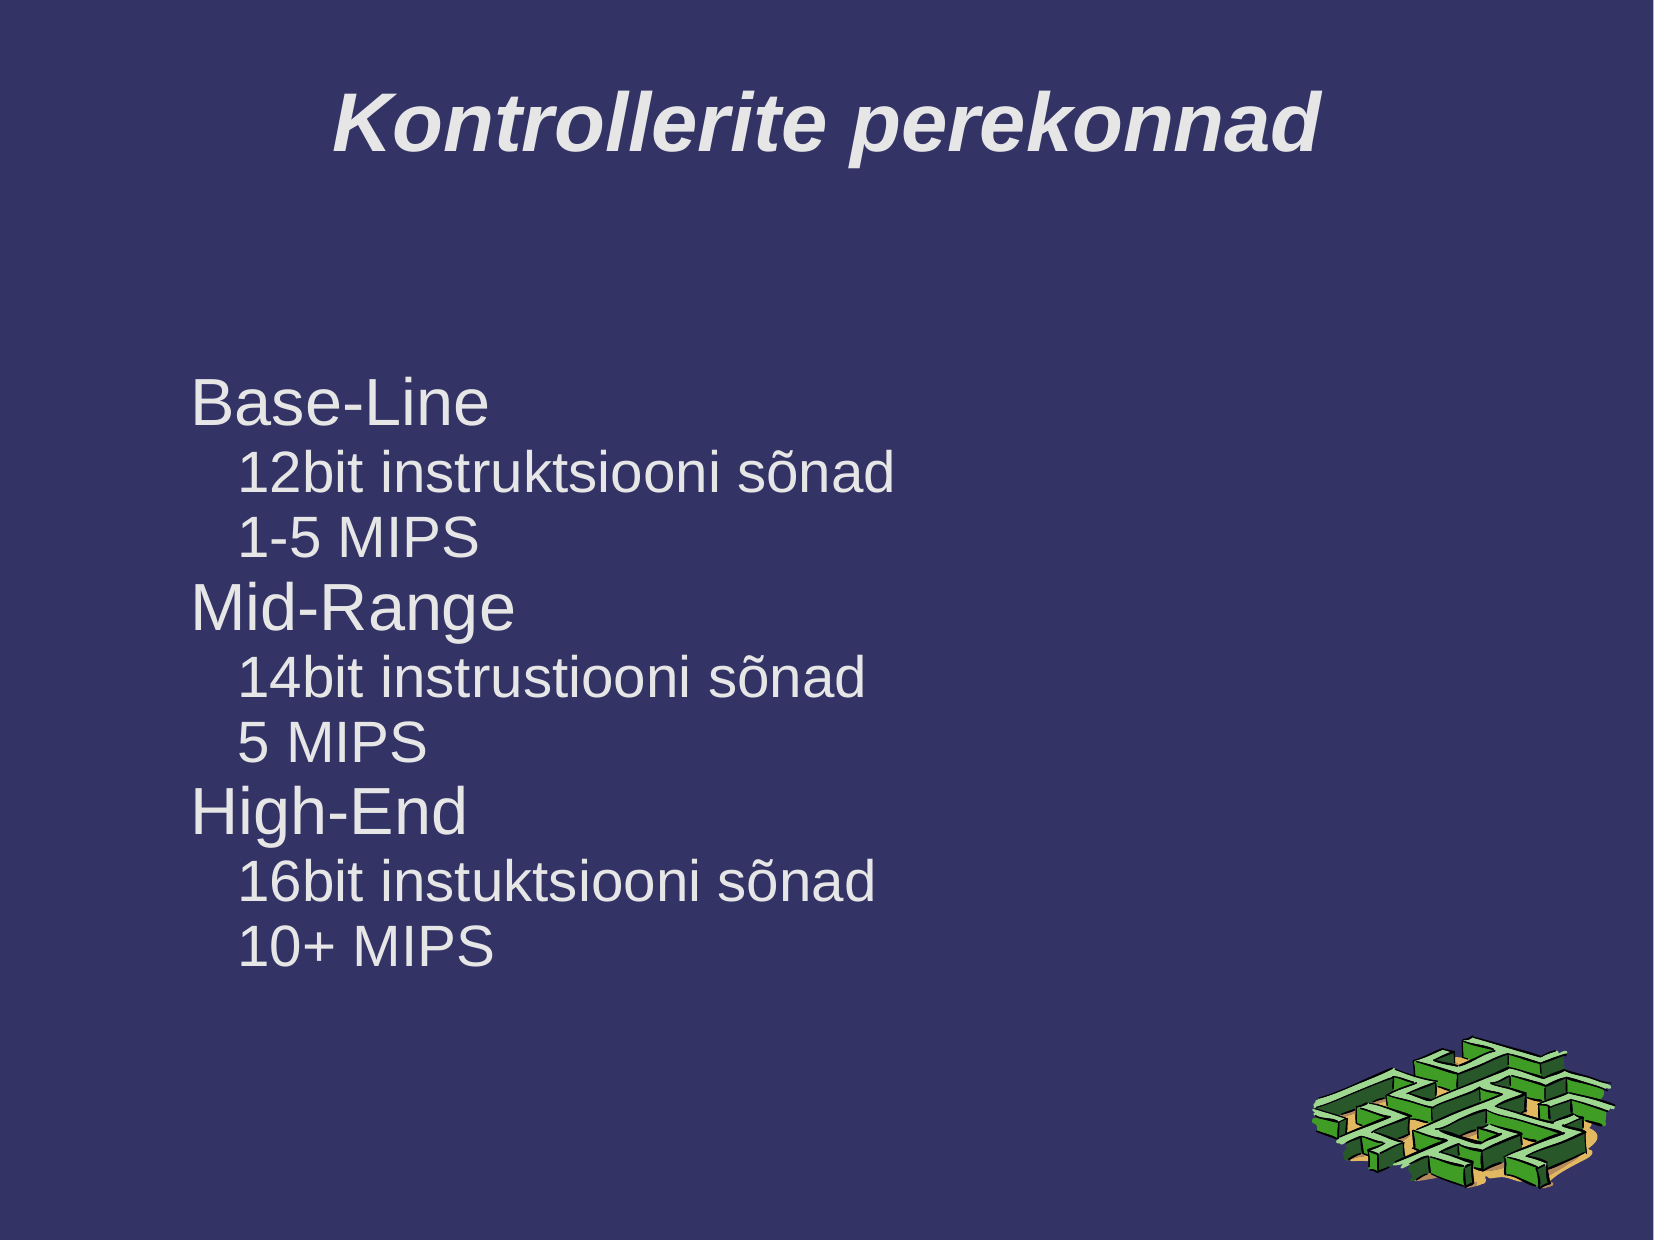

# Kontrollerite perekonnad
Base-Line
12bit instruktsiooni sõnad
1-5 MIPS
Mid-Range
14bit instrustiooni sõnad
5 MIPS
High-End
16bit instuktsiooni sõnad
10+ MIPS